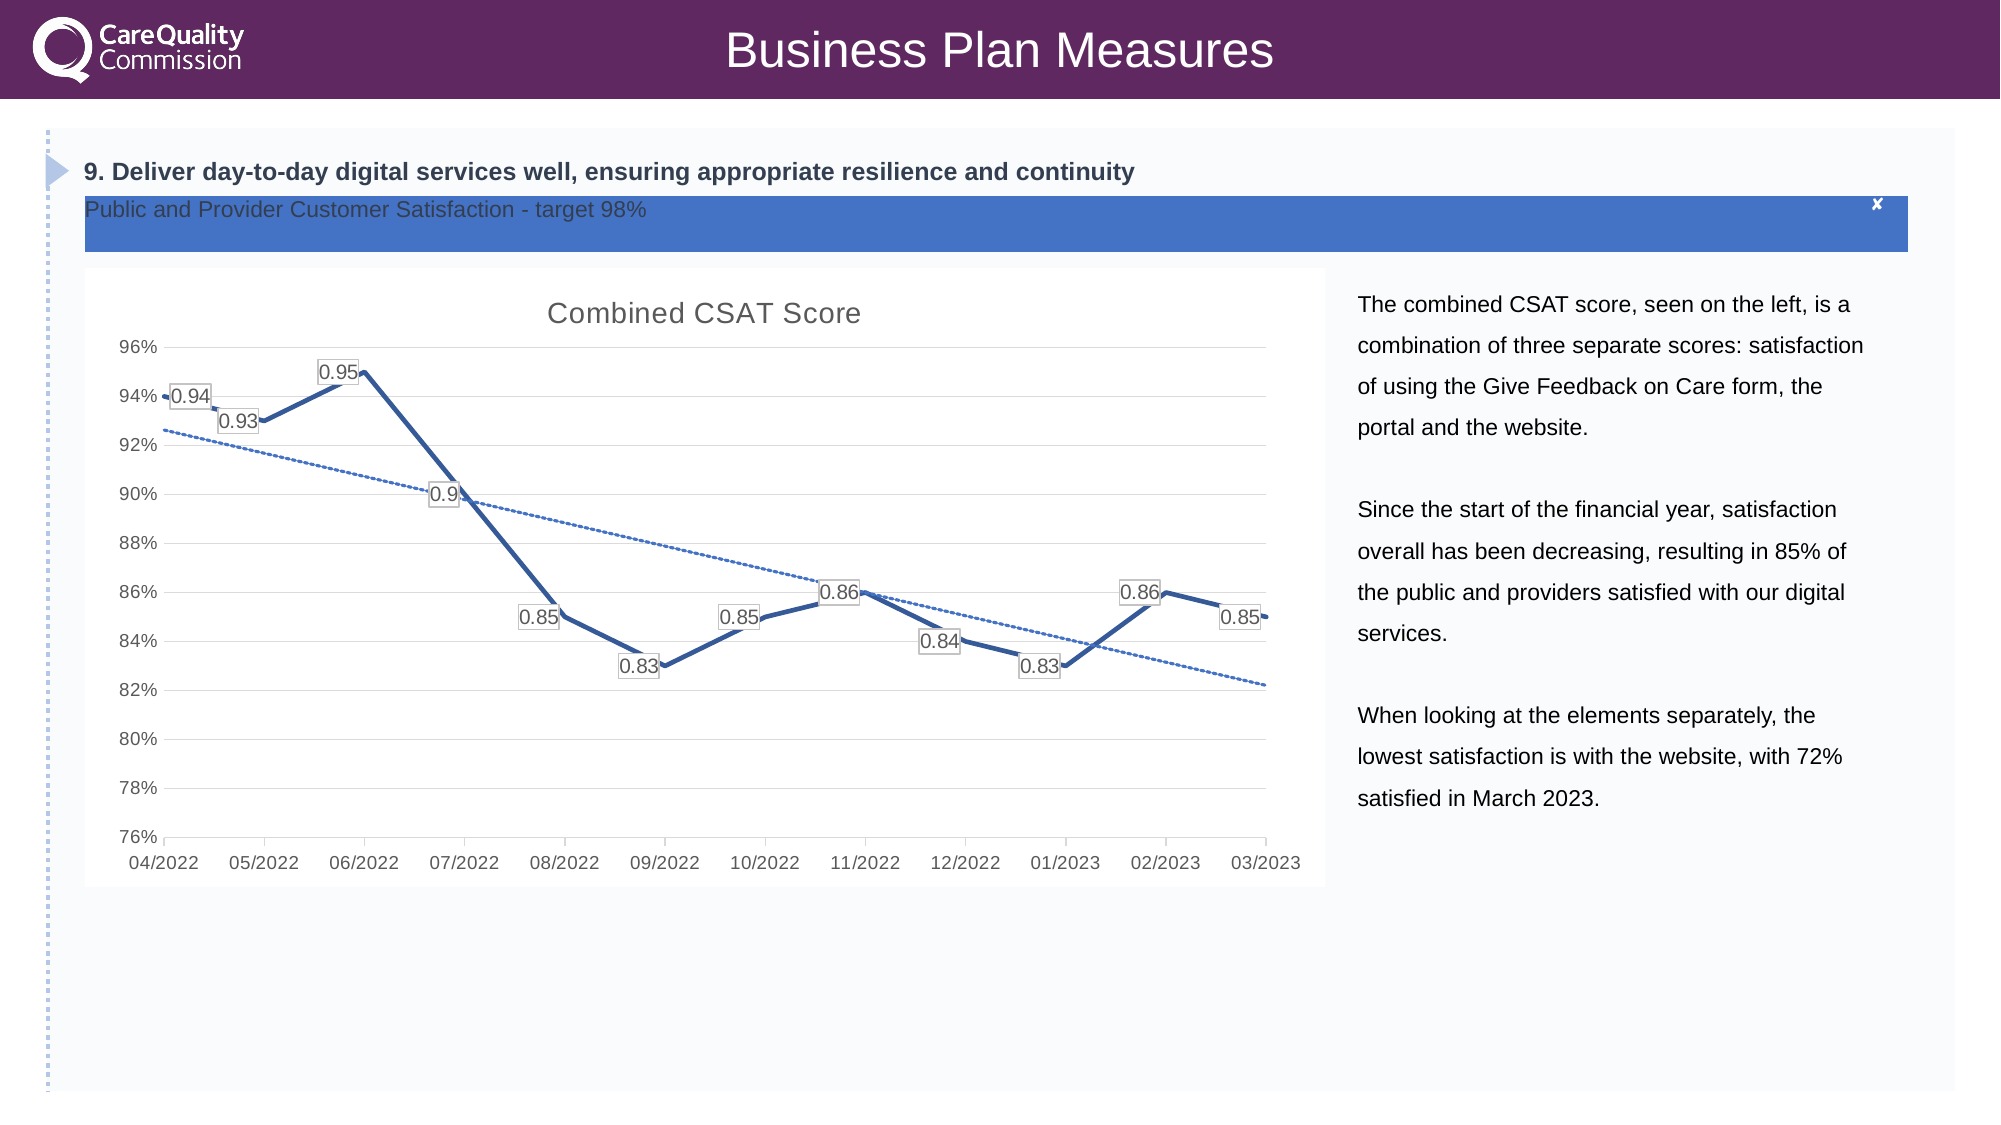

Business Plan Measures
9. Deliver day-to-day digital services well, ensuring appropriate resilience and continuity
| Public and Provider Customer Satisfaction - target 98% |  |
| --- | --- |
### Chart: Combined CSAT Score
| Category | % Satisfied |
|---|---|
| 44652 | 0.94 |
| 44682 | 0.93 |
| 44713 | 0.95 |
| 44743 | 0.9 |
| 44774 | 0.85 |
| 44805 | 0.83 |
| 44835 | 0.85 |
| 44866 | 0.86 |
| 44896 | 0.84 |
| 44927 | 0.83 |
| 44958 | 0.86 |
| 44986 | 0.85 |The combined CSAT score, seen on the left, is a combination of three separate scores: satisfaction of using the Give Feedback on Care form, the portal and the website.
Since the start of the financial year, satisfaction overall has been decreasing, resulting in 85% of the public and providers satisfied with our digital services.
When looking at the elements separately, the lowest satisfaction is with the website, with 72% satisfied in March 2023.